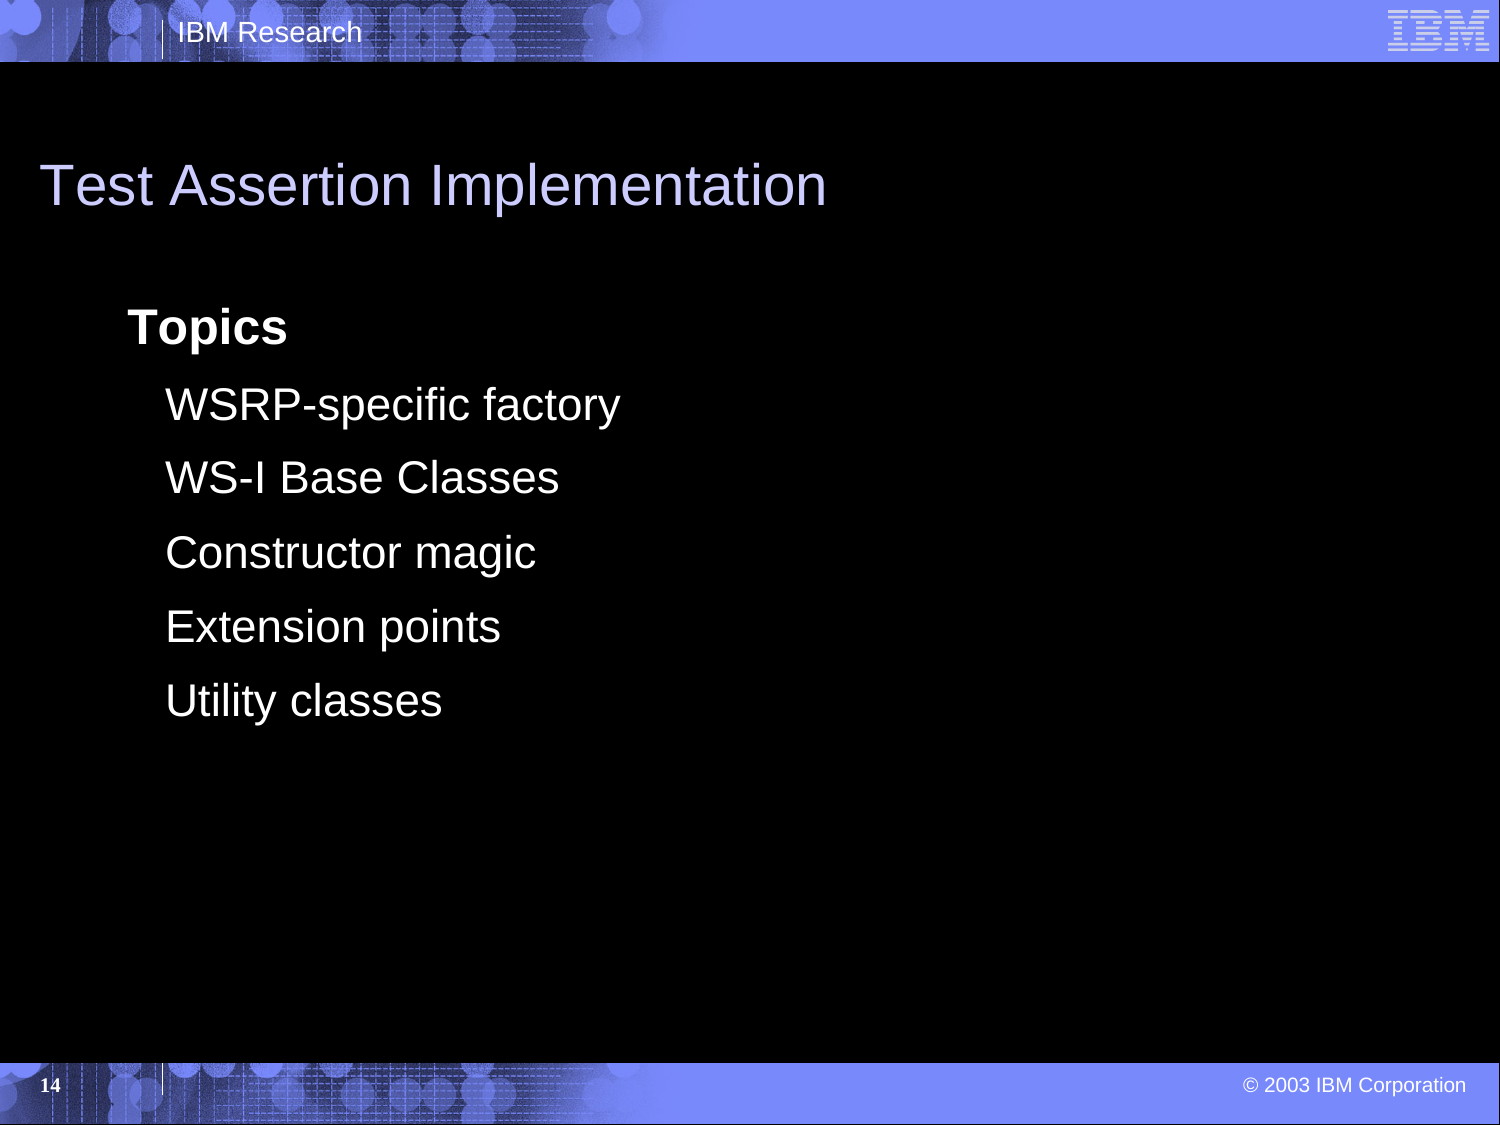

# Test Assertion Implementation
Topics
WSRP-specific factory
WS-I Base Classes
Constructor magic
Extension points
Utility classes
14